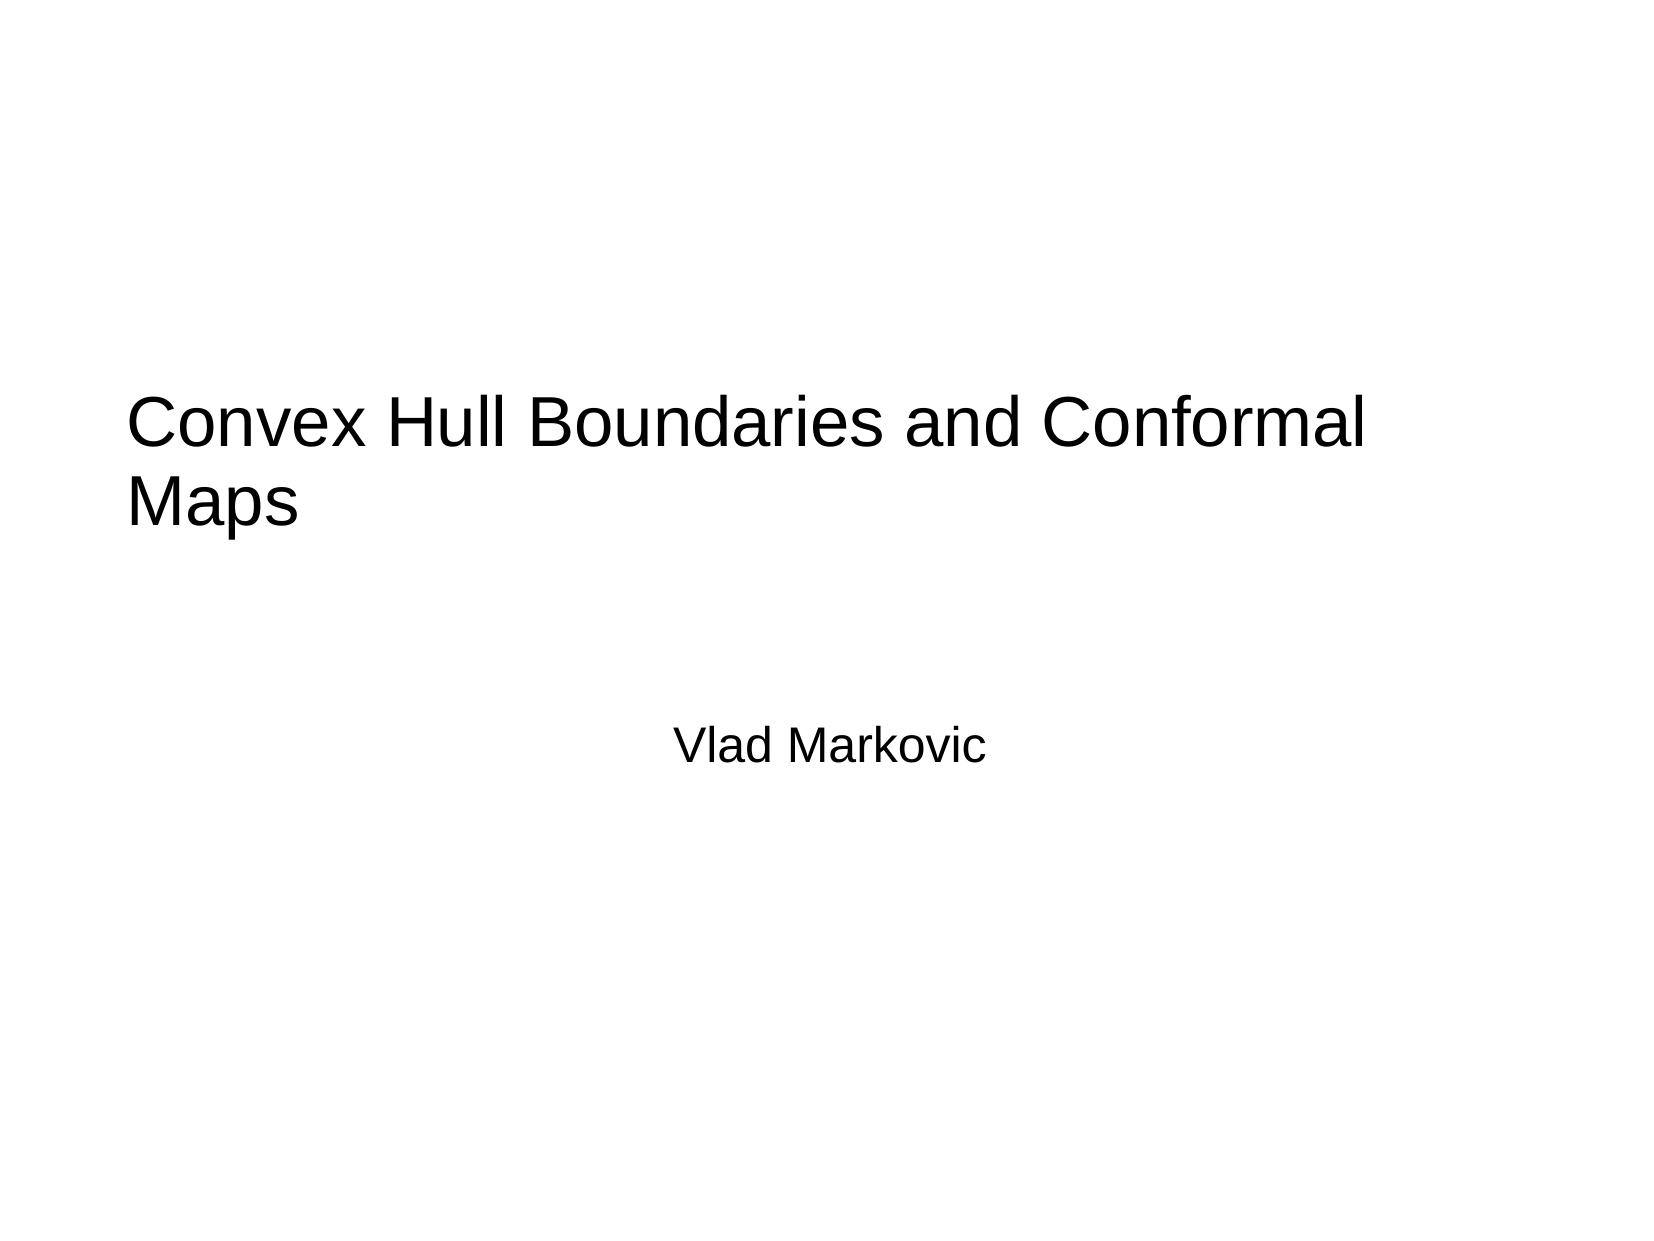

Convex Hull Boundaries and Conformal Maps
 Vlad Markovic